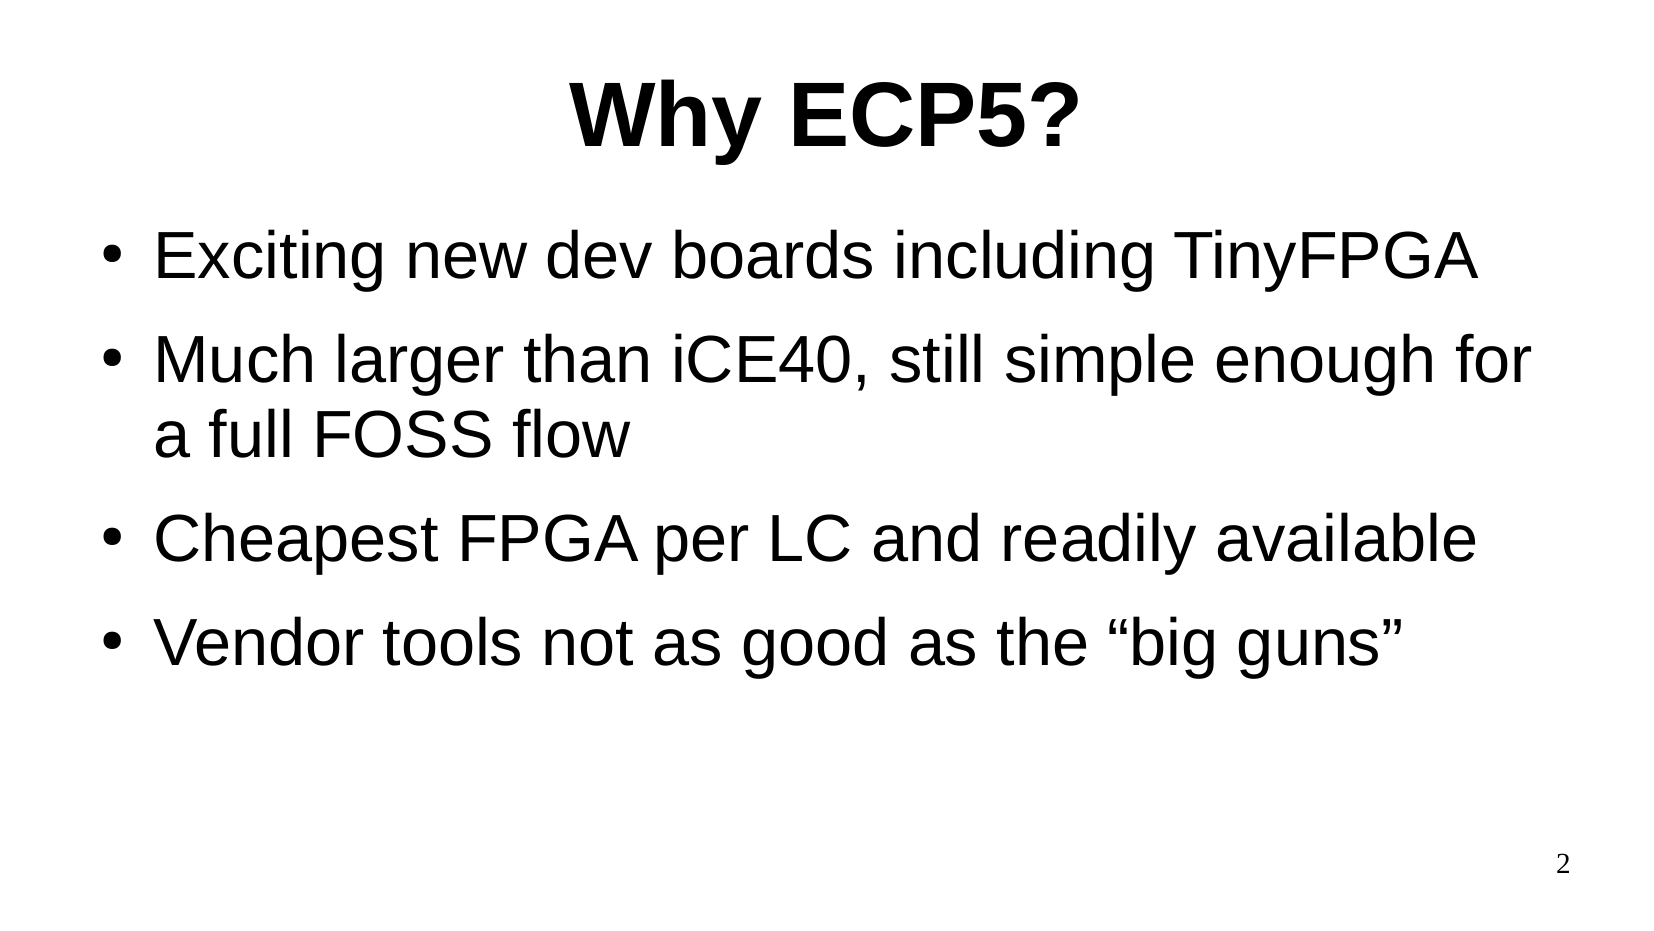

# Why ECP5?
Exciting new dev boards including TinyFPGA
Much larger than iCE40, still simple enough for a full FOSS flow
Cheapest FPGA per LC and readily available
Vendor tools not as good as the “big guns”